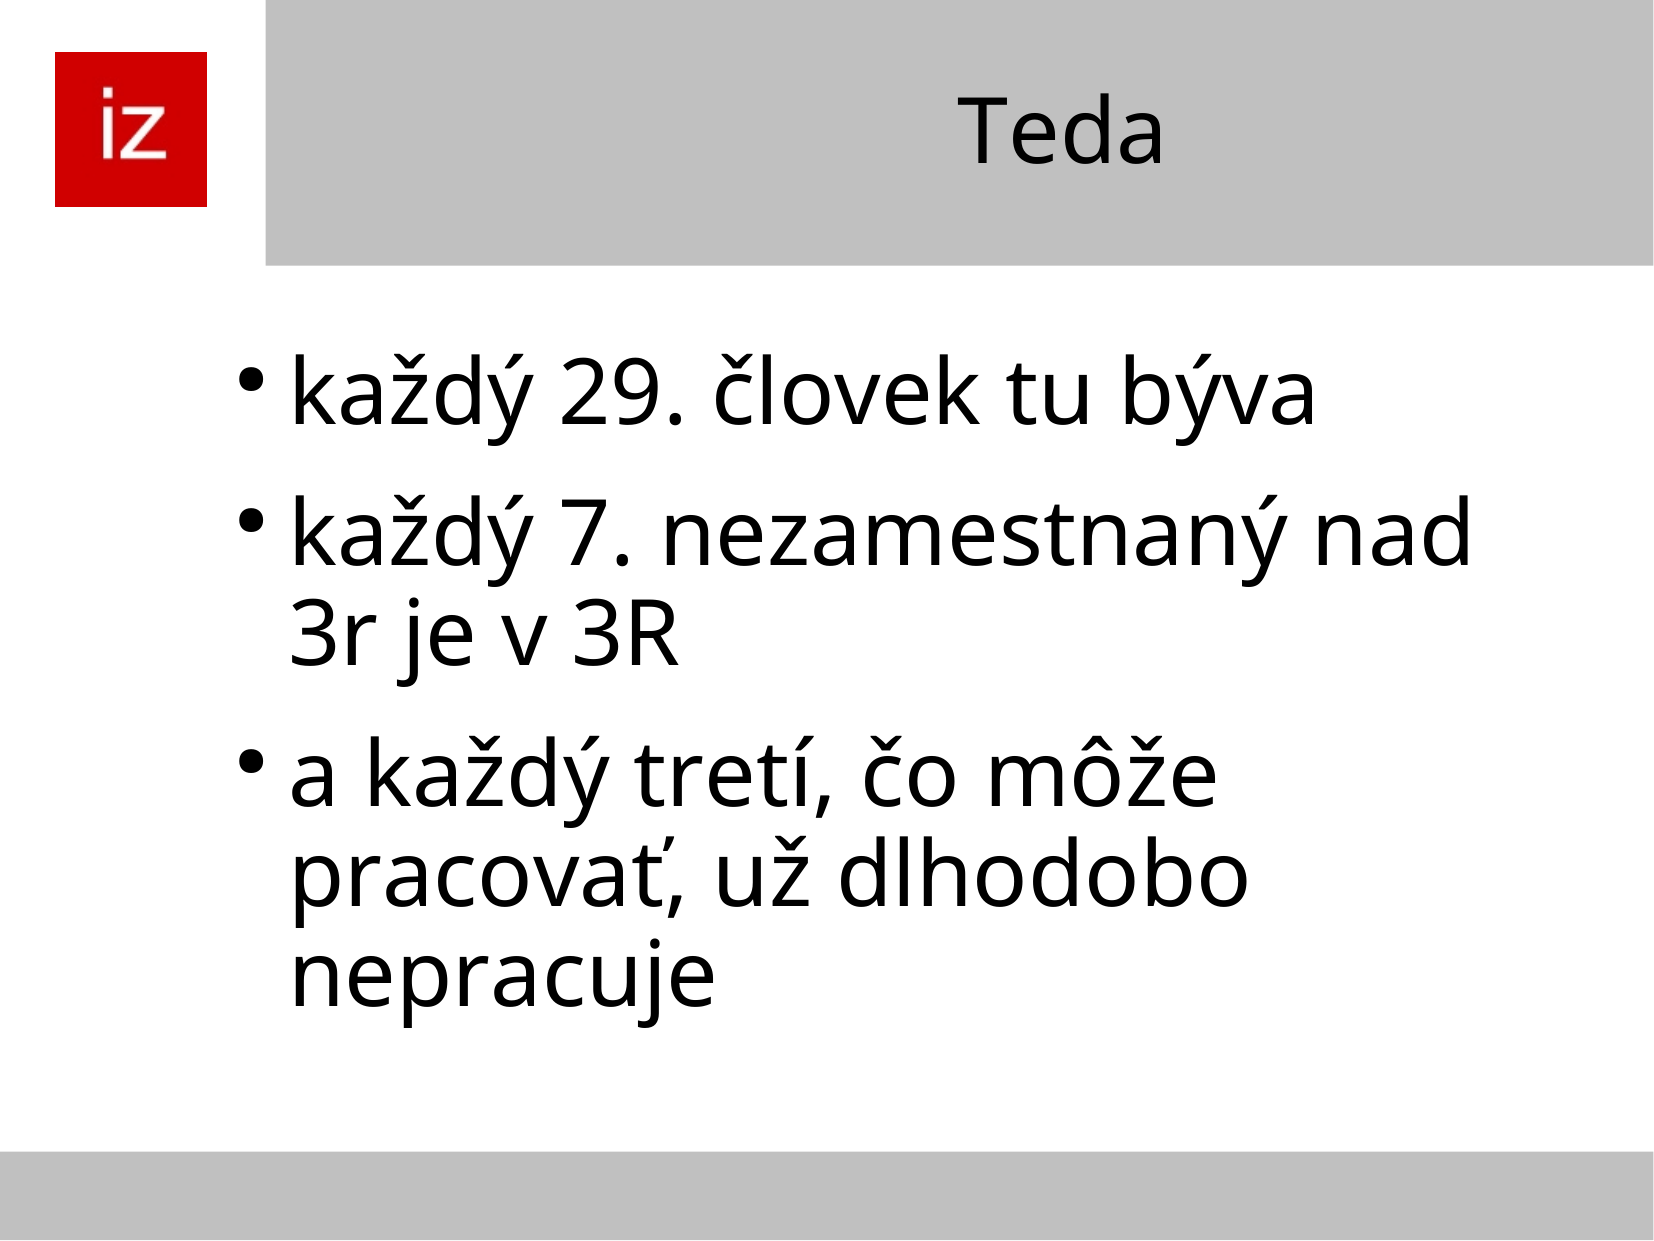

# Teda
každý 29. človek tu býva
každý 7. nezamestnaný nad 3r je v 3R
a každý tretí, čo môže pracovať, už dlhodobo nepracuje